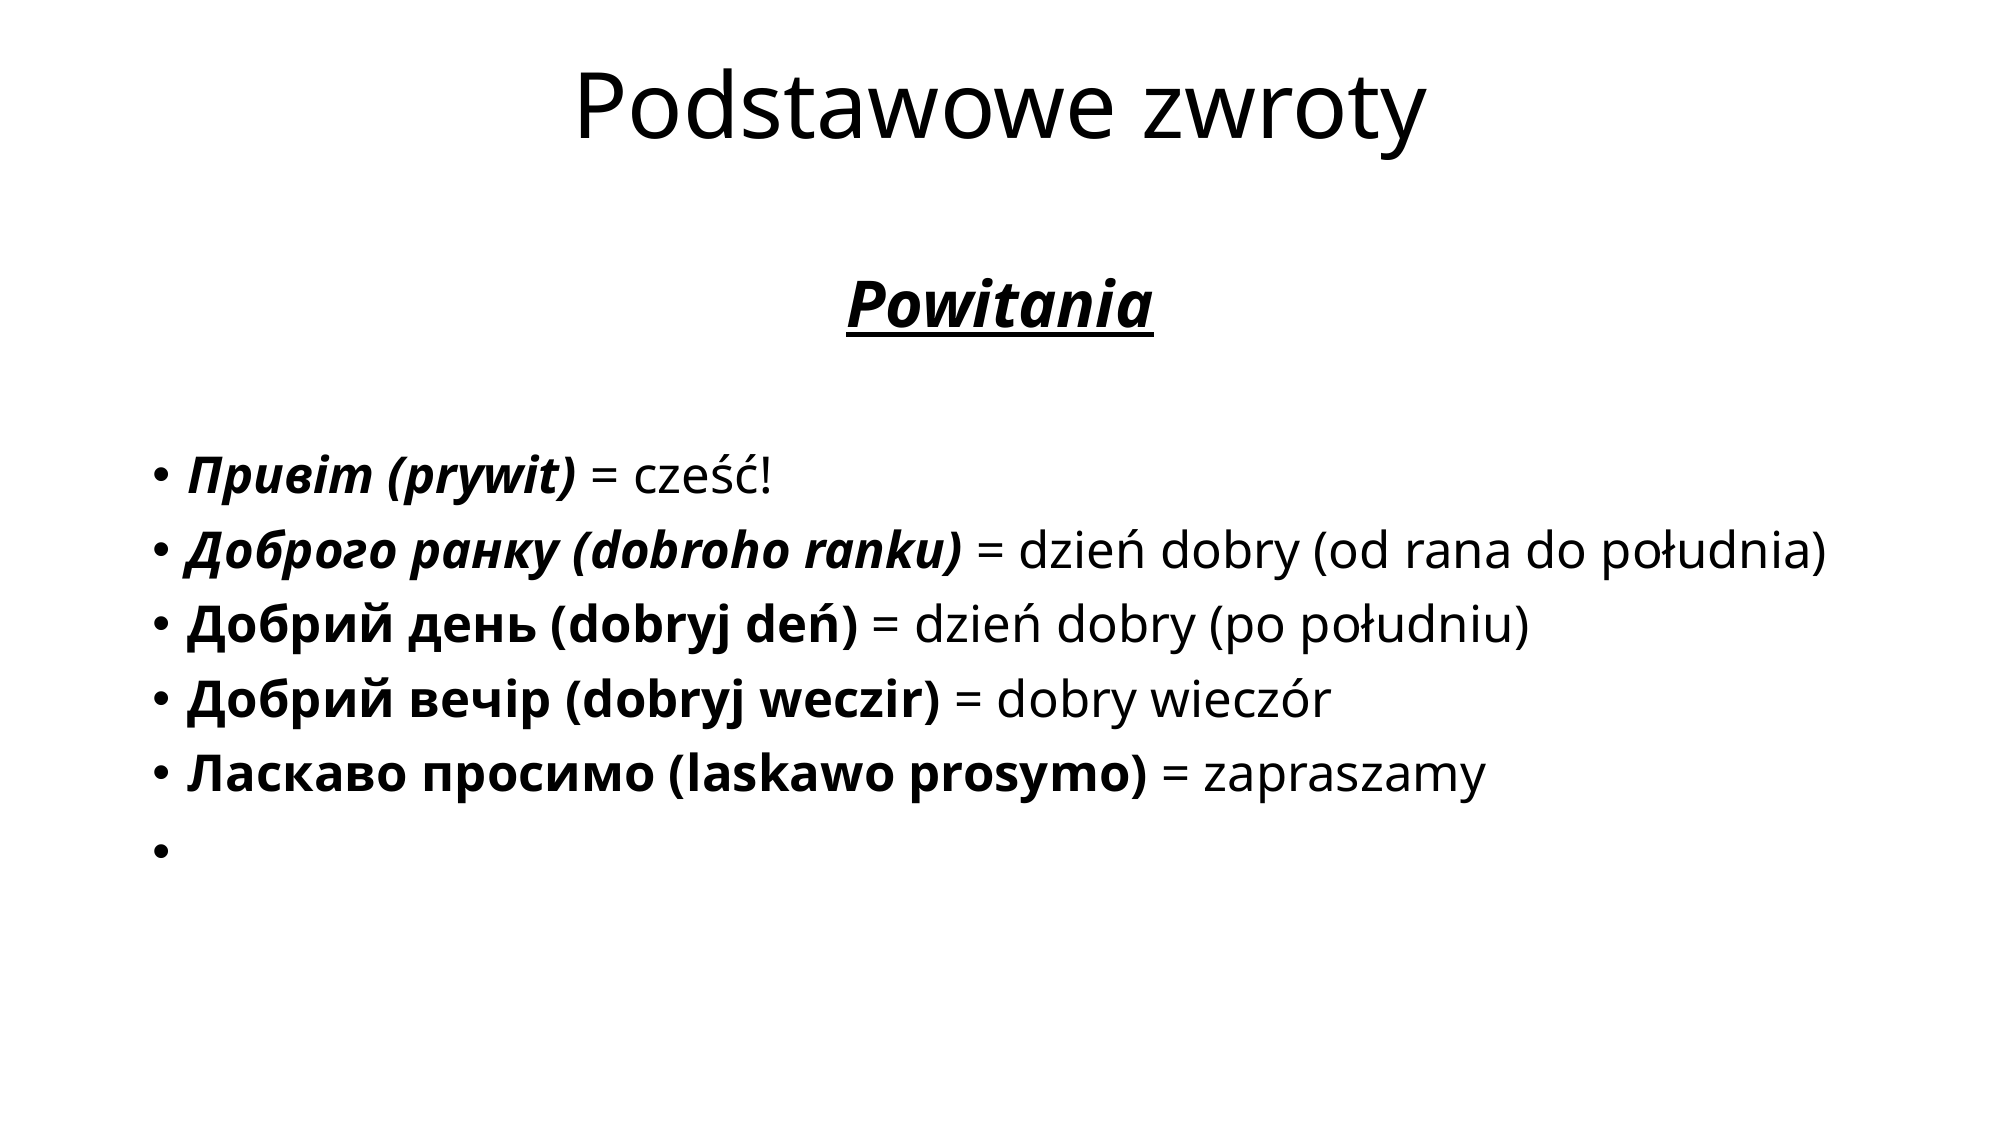

# Podstawowe zwroty
Powitania
Привіт (prywit) = cześć!
Доброго ранку (dobroho ranku) = dzień dobry (od rana do południa)
Добрий день (dobryj deń) = dzień dobry (po południu)
Добрий вечір (dobryj weczir) = dobry wieczór
Ласкаво просимо (laskawo prosymo) = zapraszamy